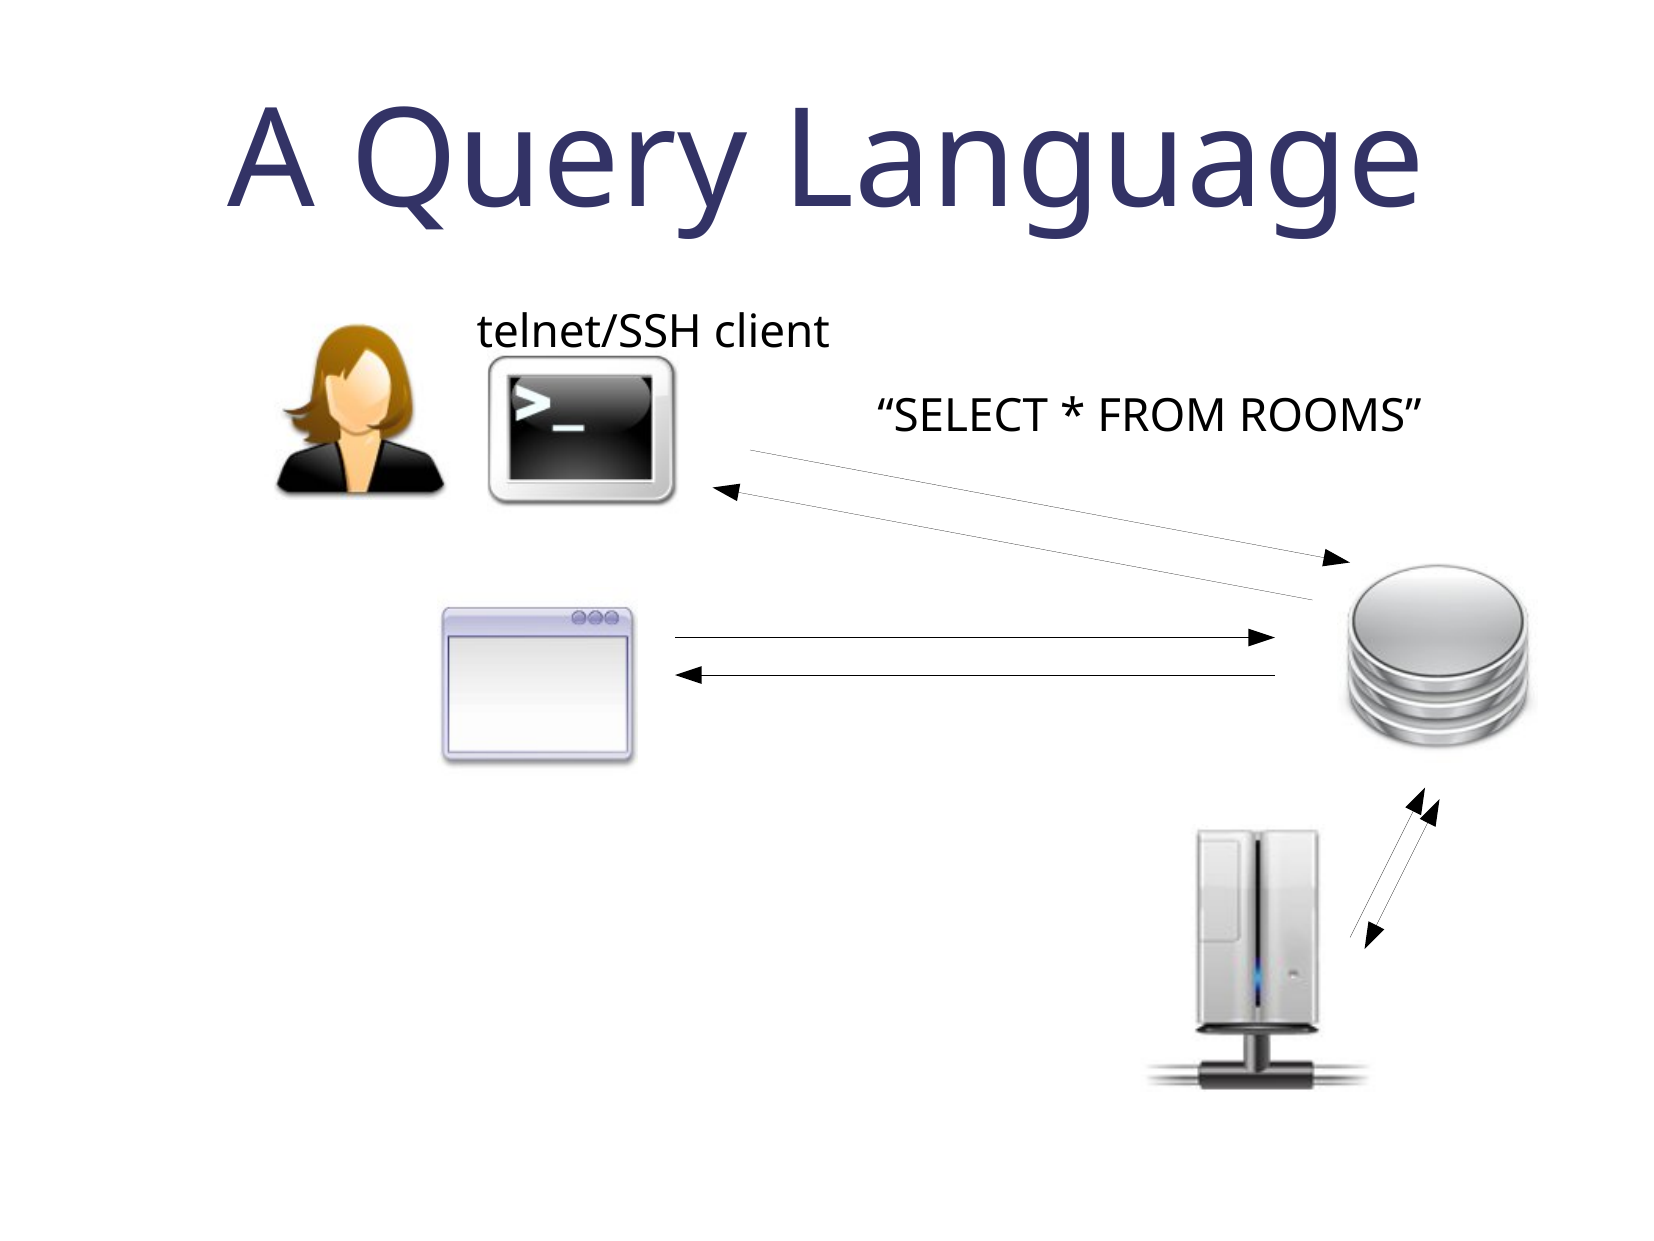

# A Query Language
 telnet/SSH client
“SELECT * FROM ROOMS”